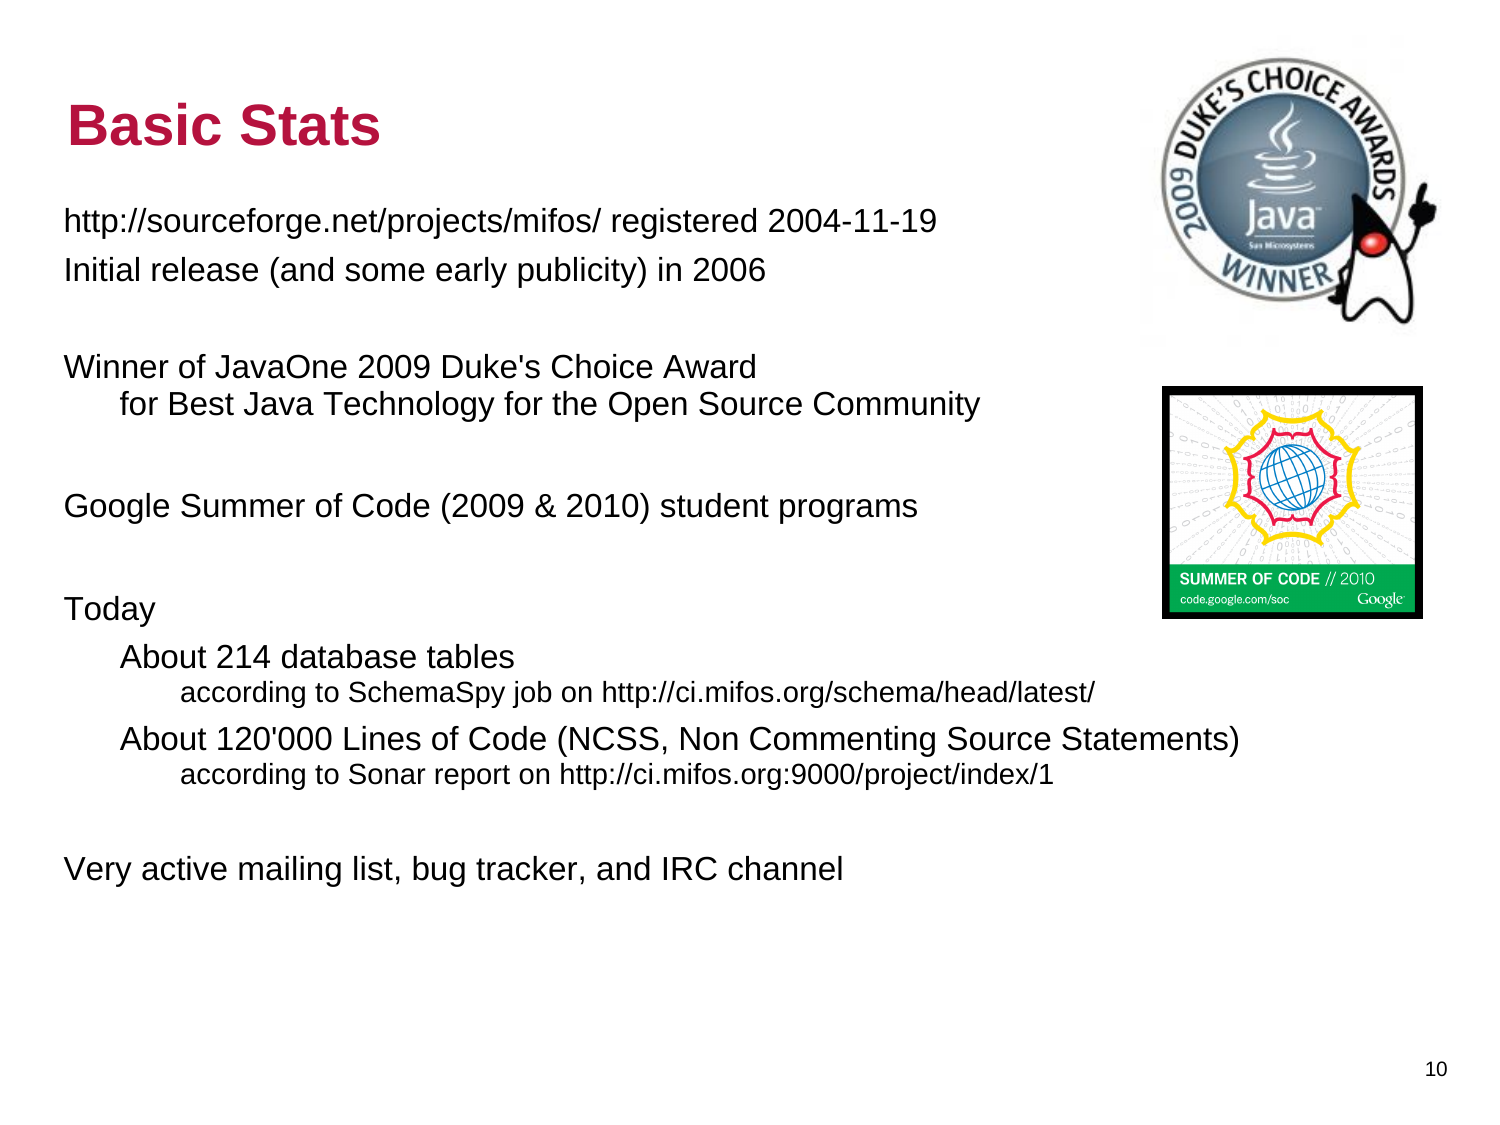

# Basic Stats
http://sourceforge.net/projects/mifos/ registered 2004-11-19
Initial release (and some early publicity) in 2006
Winner of JavaOne 2009 Duke's Choice Award
for Best Java Technology for the Open Source Community
Google Summer of Code (2009 & 2010) student programs
Today
About 214 database tables
according to SchemaSpy job on http://ci.mifos.org/schema/head/latest/
About 120'000 Lines of Code (NCSS, Non Commenting Source Statements)
according to Sonar report on http://ci.mifos.org:9000/project/index/1
Very active mailing list, bug tracker, and IRC channel
10